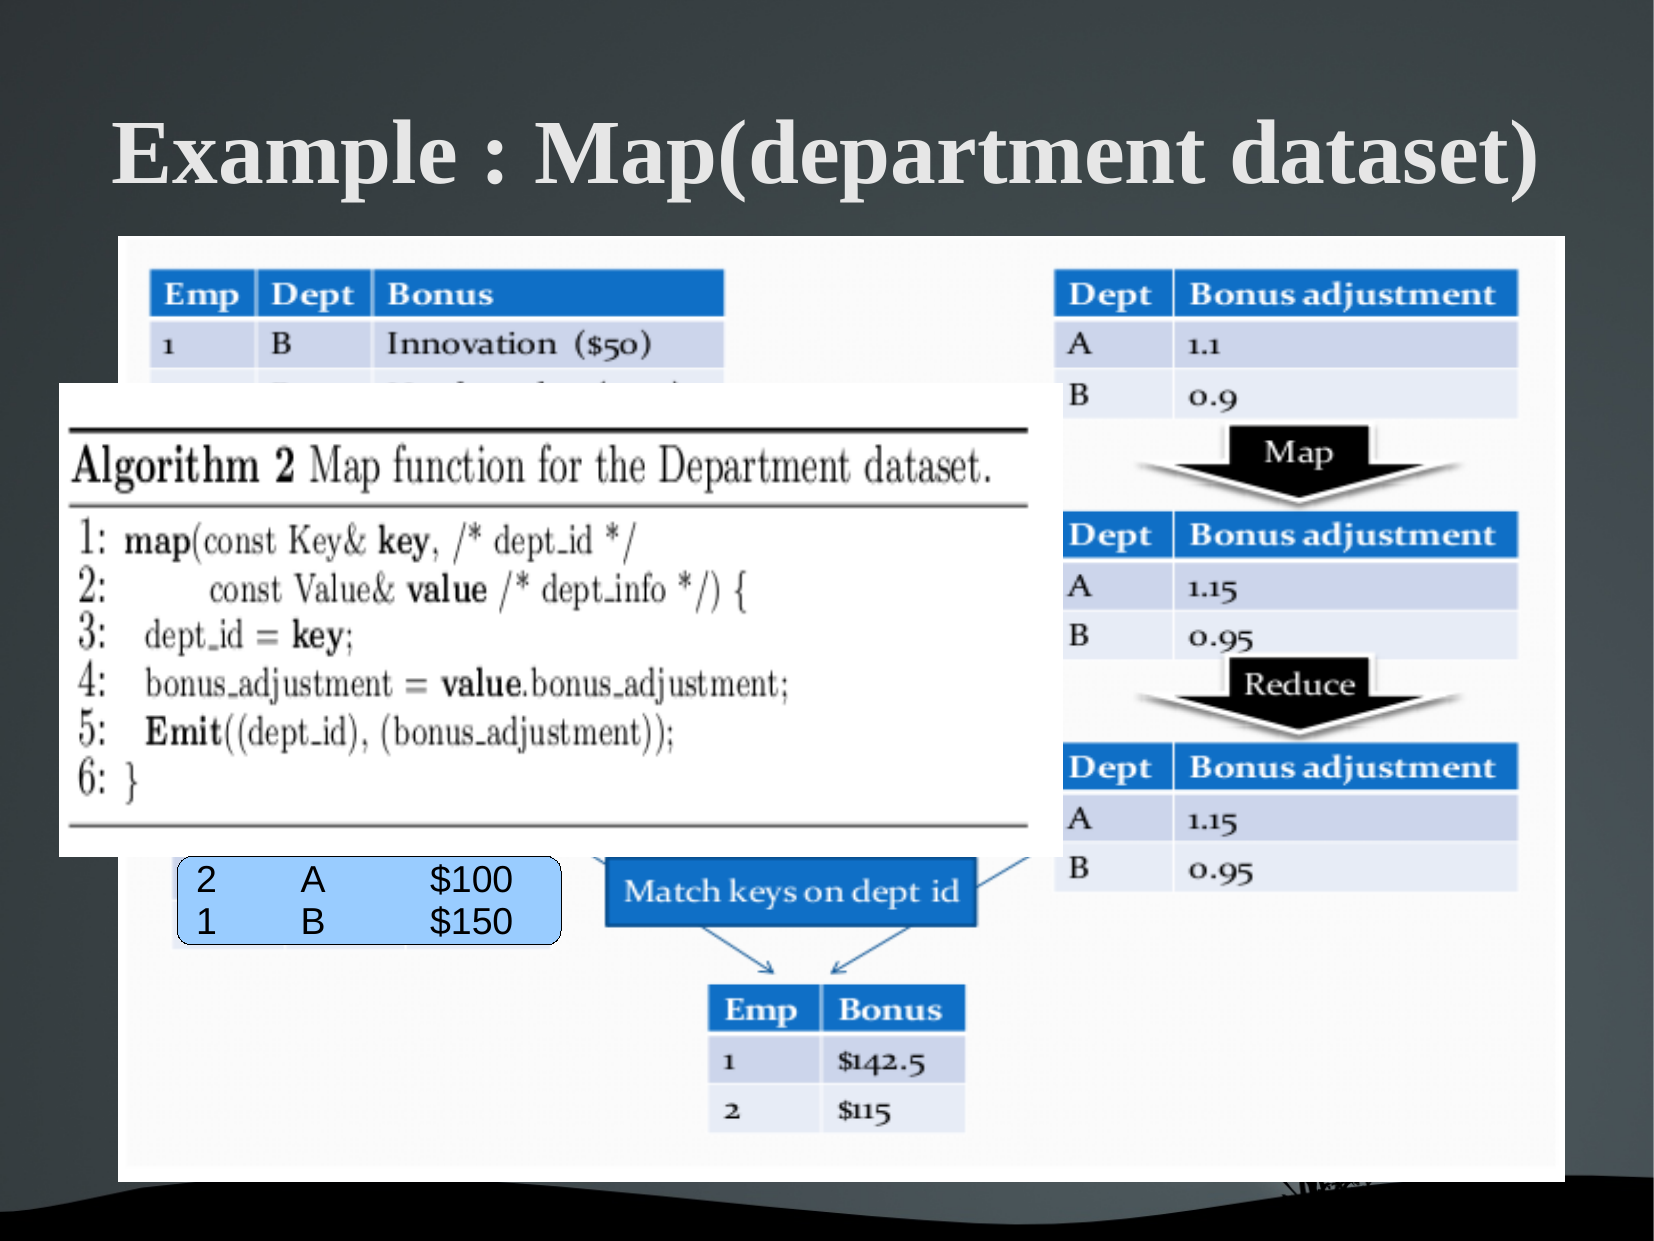

# Example : Map(department dataset)
2 A $100
1 B $150